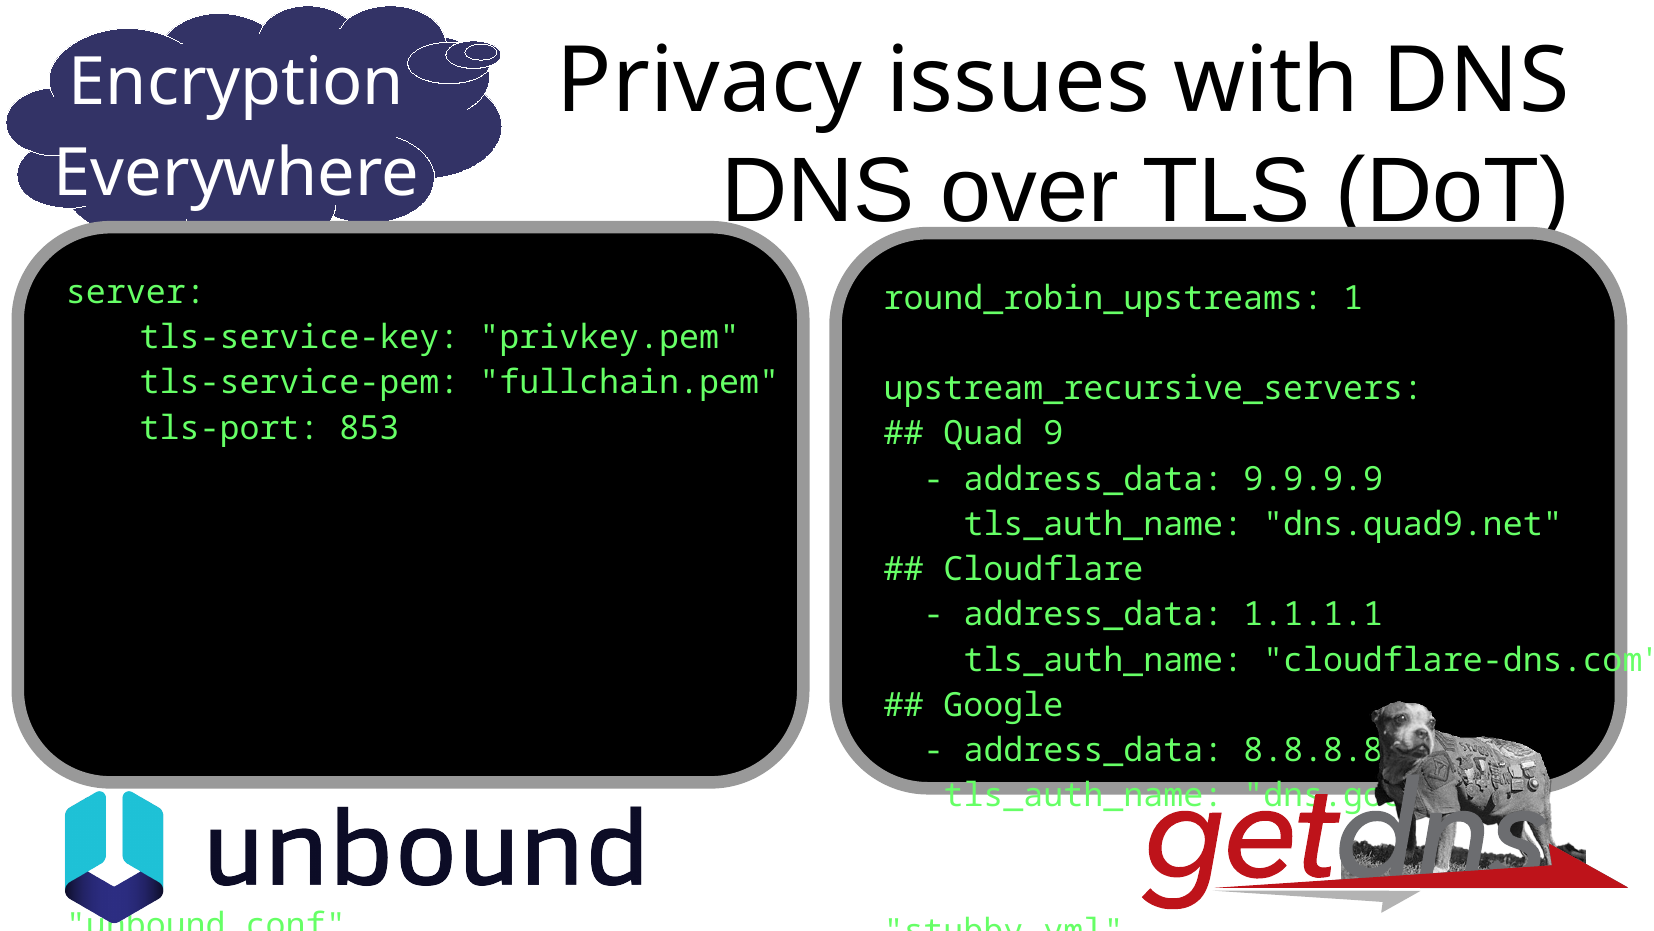

Encryption
Everywhere
# Privacy issues with DNS DNS over TLS (DoT)
server:
	tls-service-key: "privkey.pem"
	tls-service-pem: "fullchain.pem"
	tls-port: 853
"unbound.conf"
round_robin_upstreams: 1
upstream_recursive_servers:
## Quad 9
 - address_data: 9.9.9.9
 tls_auth_name: "dns.quad9.net"
## Cloudflare
 - address_data: 1.1.1.1
 tls_auth_name: "cloudflare-dns.com"
## Google
 - address_data: 8.8.8.8
 tls_auth_name: "dns.google"
"stubby.yml"